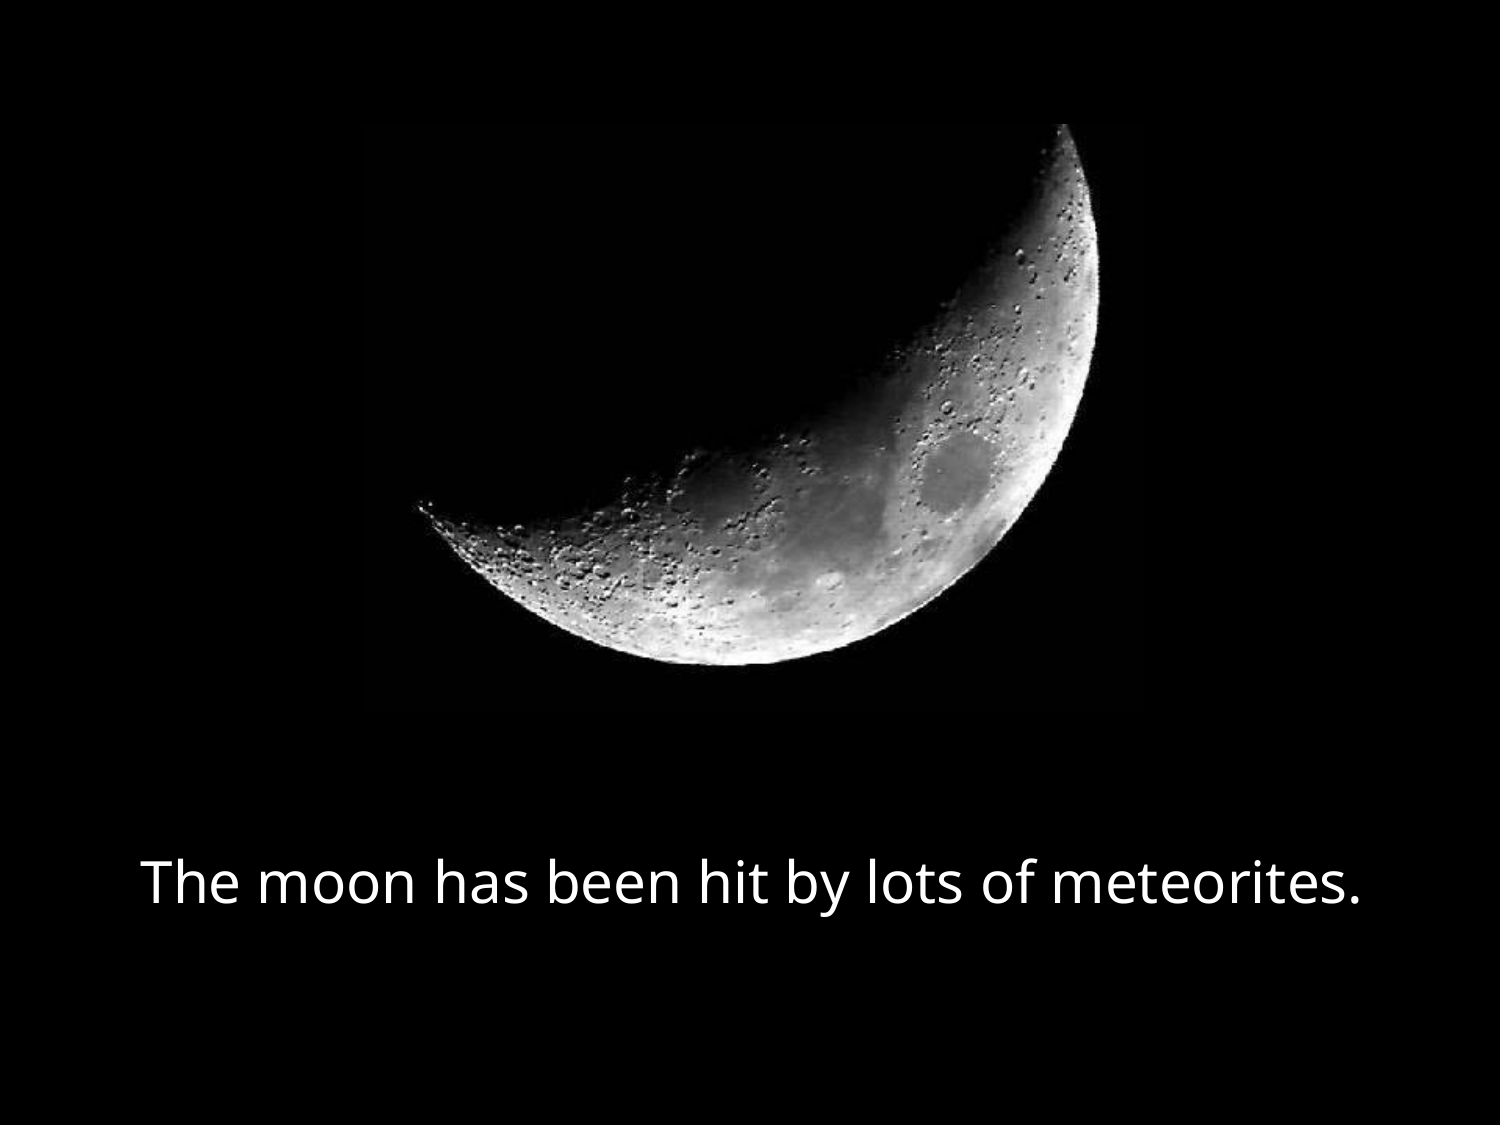

The moon has been hit by lots of meteorites.